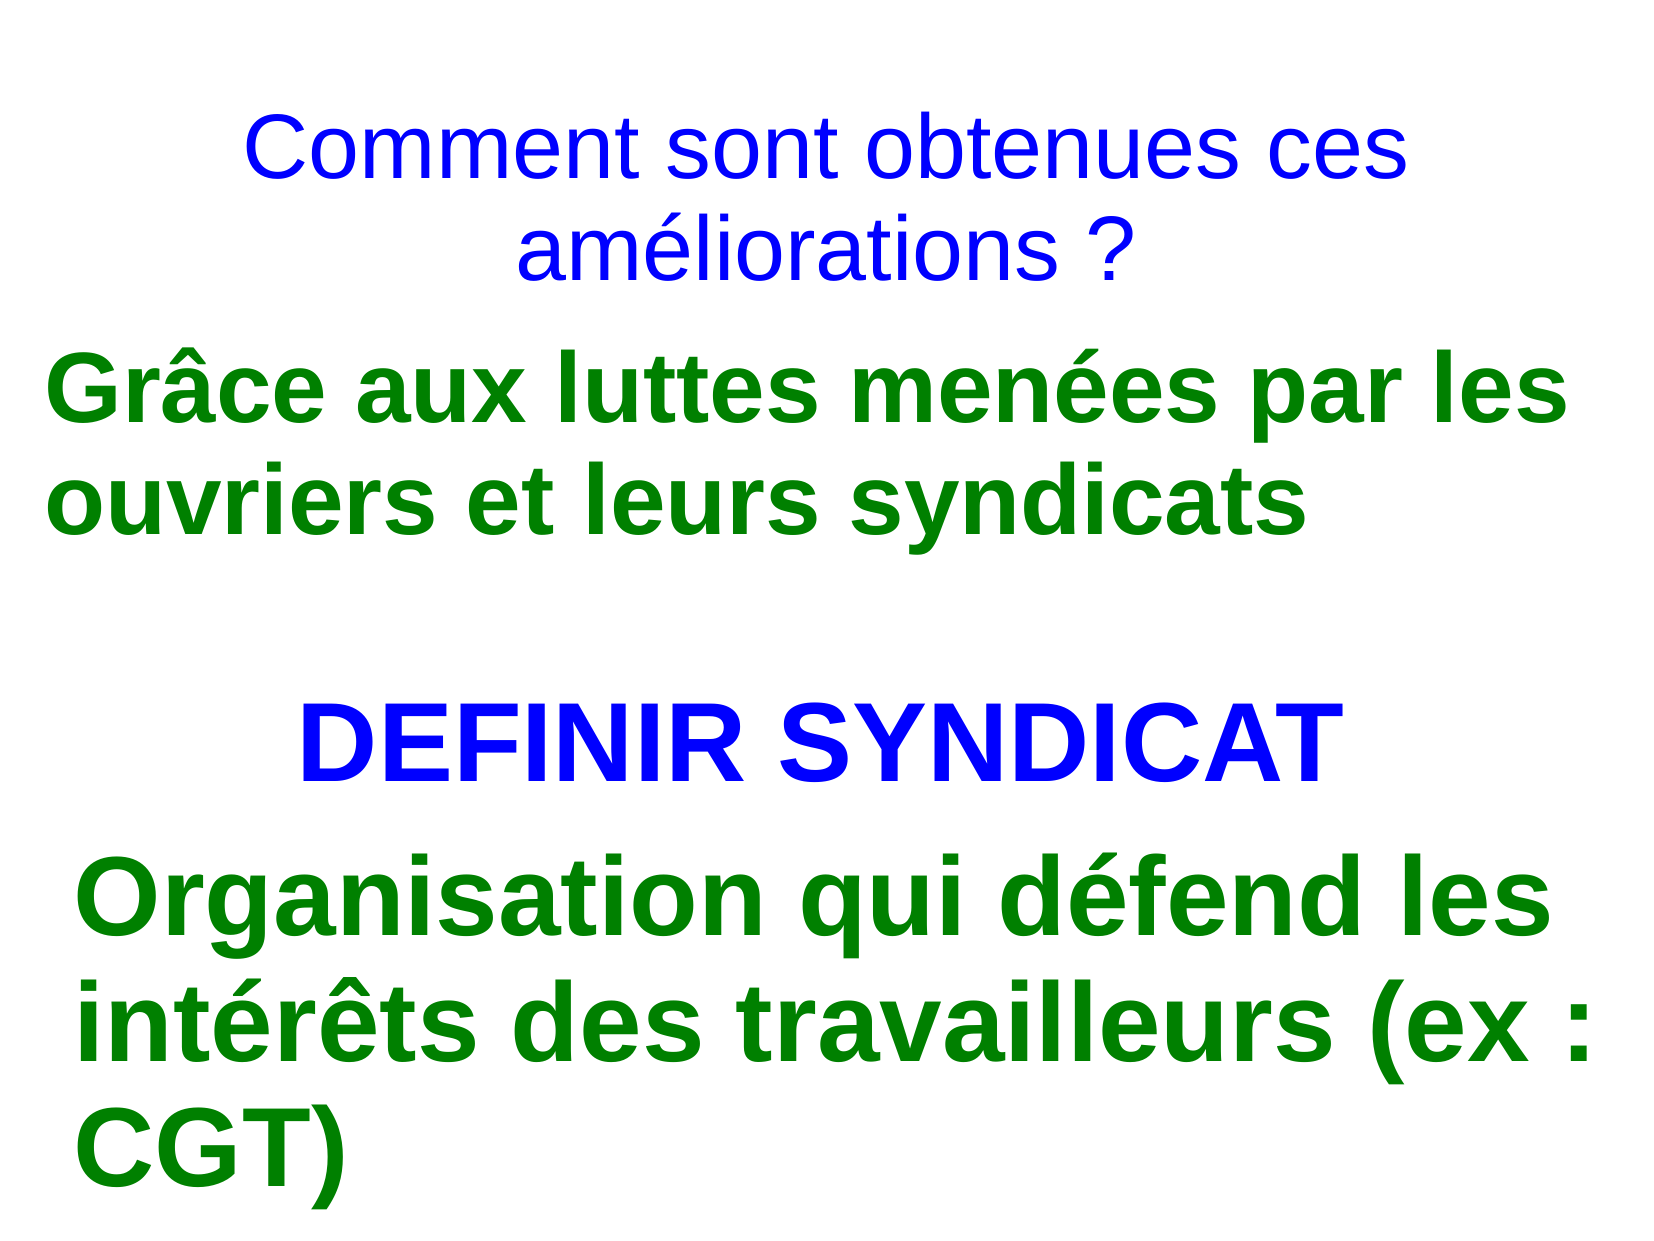

# Comment sont obtenues ces améliorations ?
Grâce aux luttes menées par les ouvriers et leurs syndicats
DEFINIR SYNDICAT
Organisation qui défend les intérêts des travailleurs (ex : CGT)